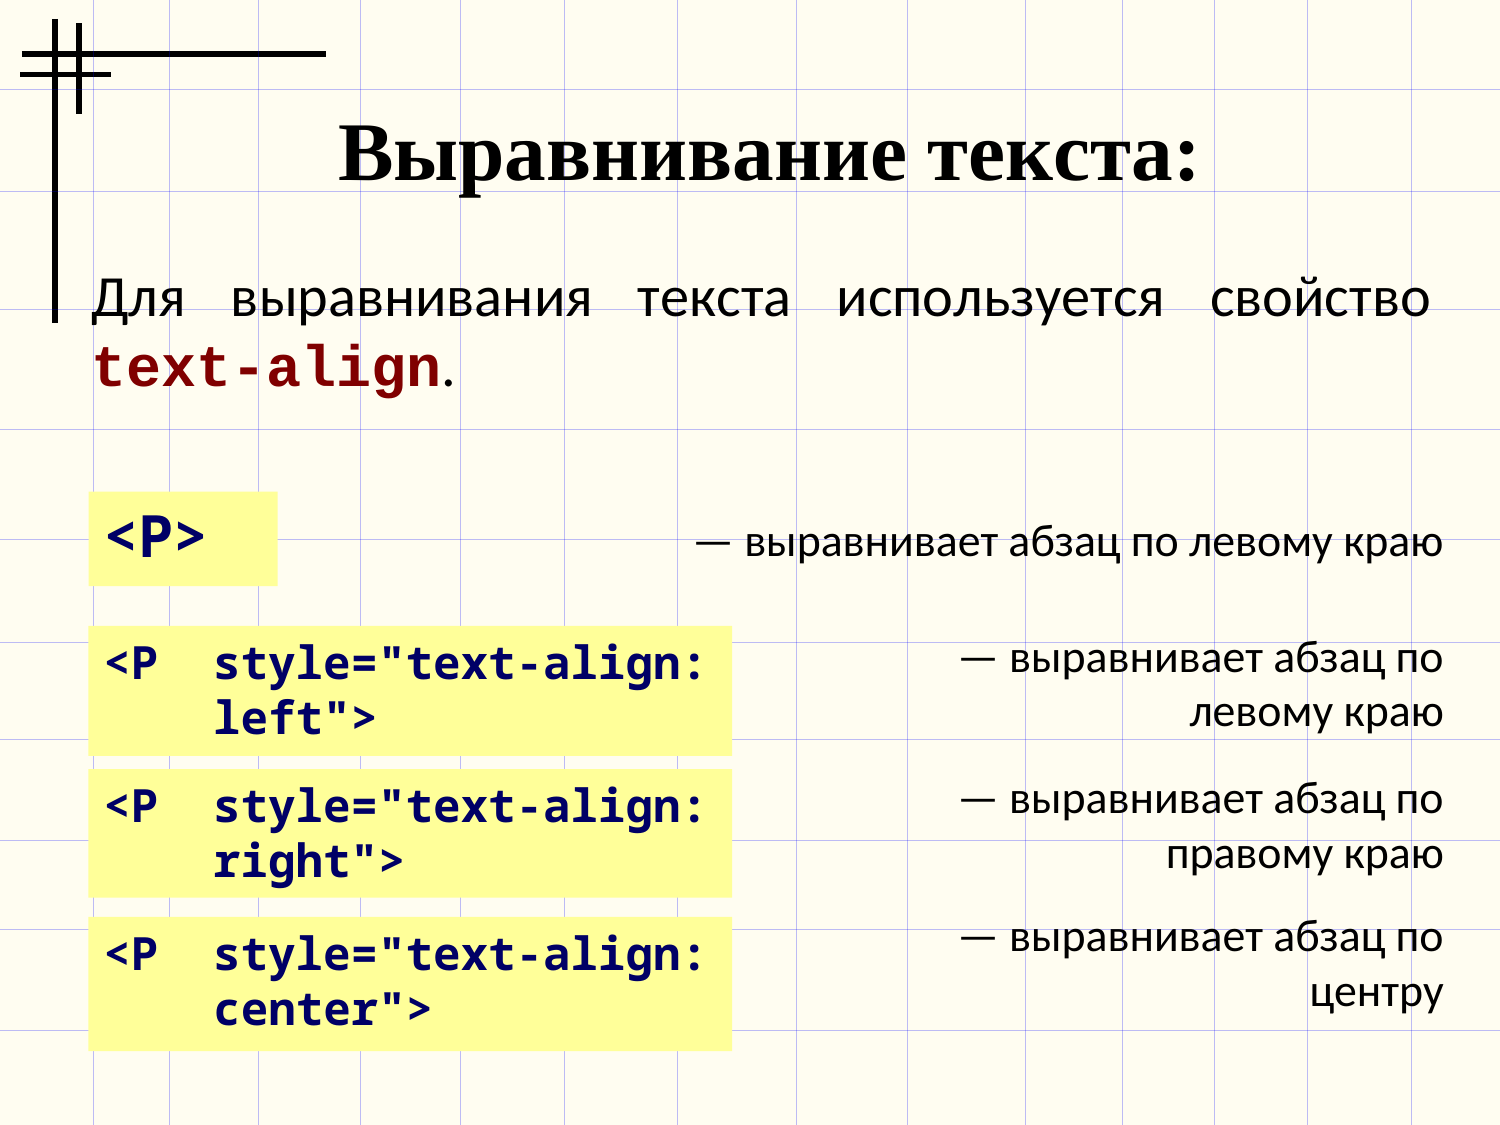

# Выравнивание текста:
Для выравнивания текста используется свойство text-align.
<P>
— выравнивает абзац по левому краю
— выравнивает абзац по левому краю
<P style="text-align:
 left">
— выравнивает абзац по правому краю
<P style="text-align:
 right">
— выравнивает абзац по центру
<P style="text-align:
 center">